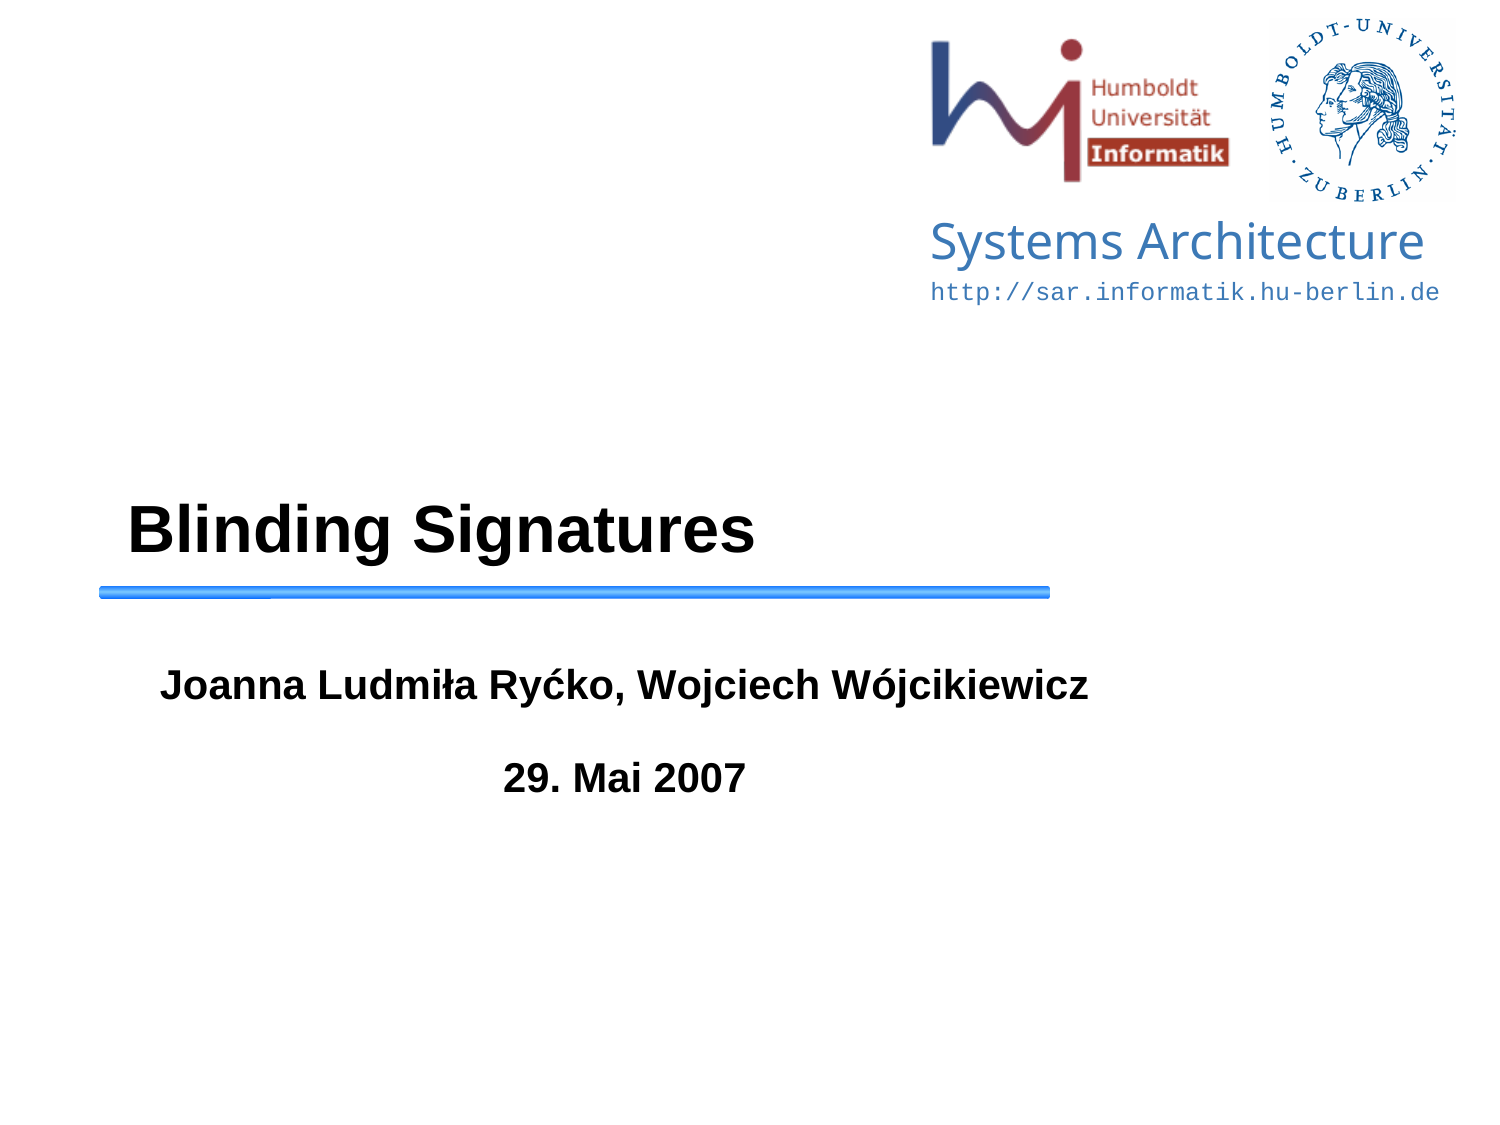

# Blinding Signatures
Joanna Ludmiła Ryćko, Wojciech Wójcikiewicz
29. Mai 2007